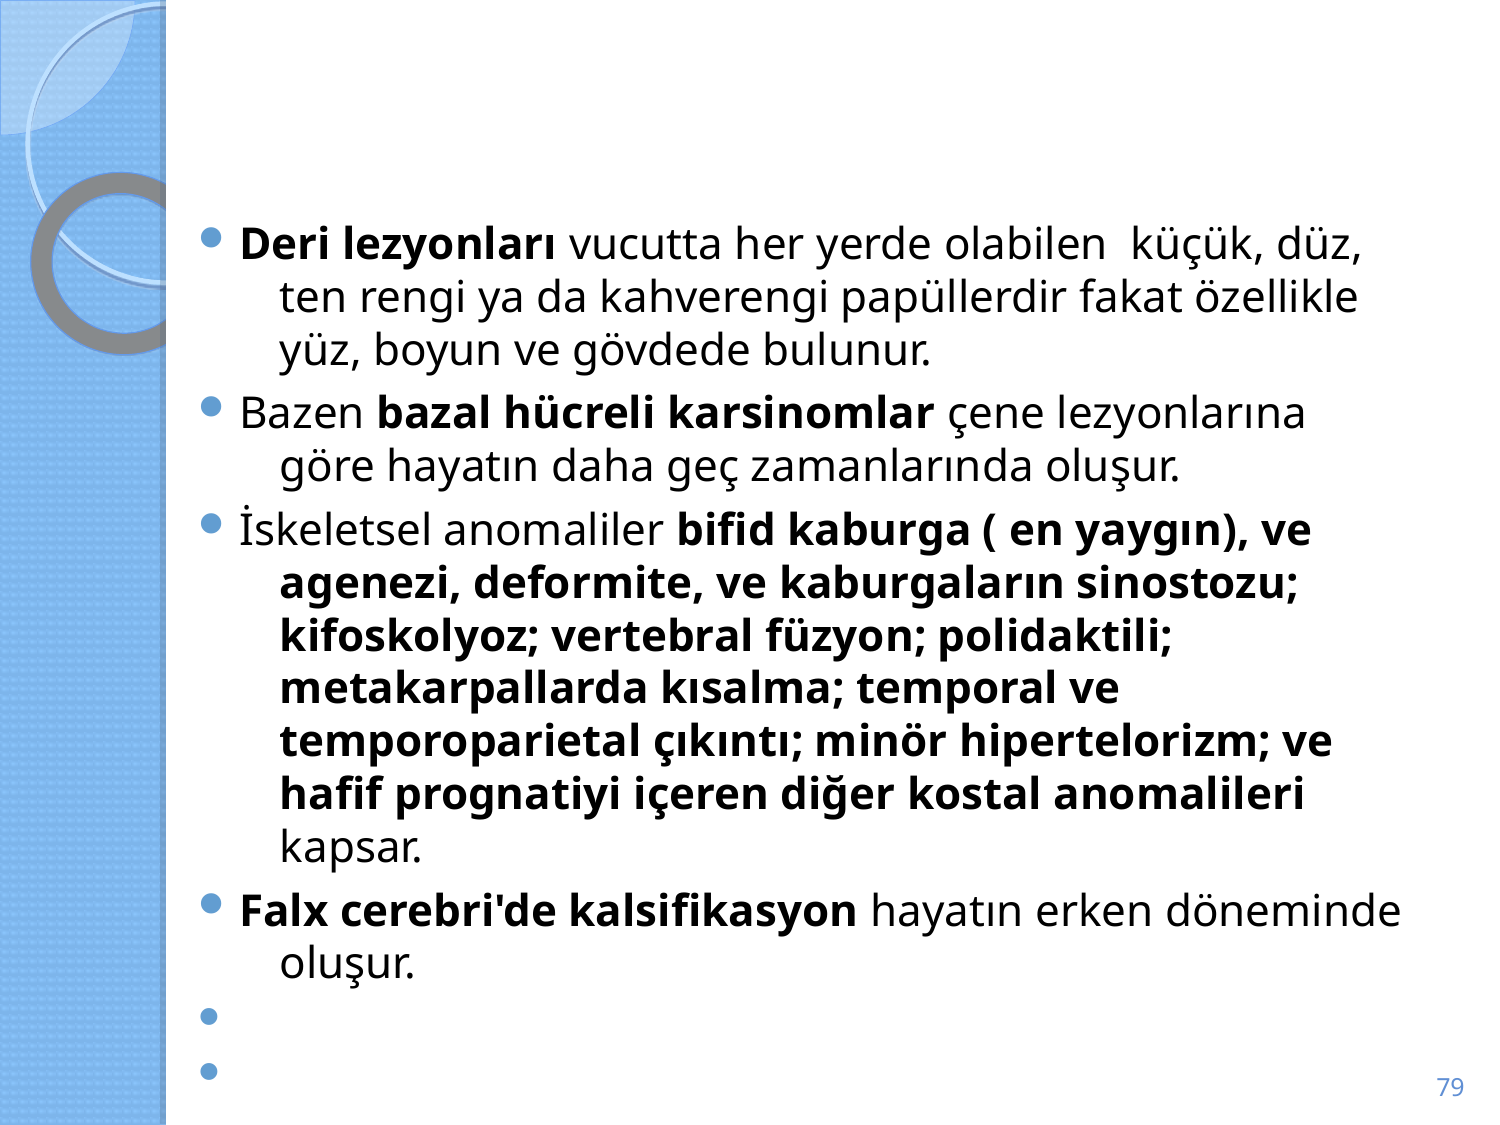

#
Deri lezyonları vucutta her yerde olabilen küçük, düz, ten rengi ya da kahverengi papüllerdir fakat özellikle yüz, boyun ve gövdede bulunur.
Bazen bazal hücreli karsinomlar çene lezyonlarına göre hayatın daha geç zamanlarında oluşur.
İskeletsel anomaliler bifid kaburga ( en yaygın), ve agenezi, deformite, ve kaburgaların sinostozu; kifoskolyoz; vertebral füzyon; polidaktili; metakarpallarda kısalma; temporal ve temporoparietal çıkıntı; minör hipertelorizm; ve hafif prognatiyi içeren diğer kostal anomalileri kapsar.
Falx cerebri'de kalsifikasyon hayatın erken döneminde oluşur.